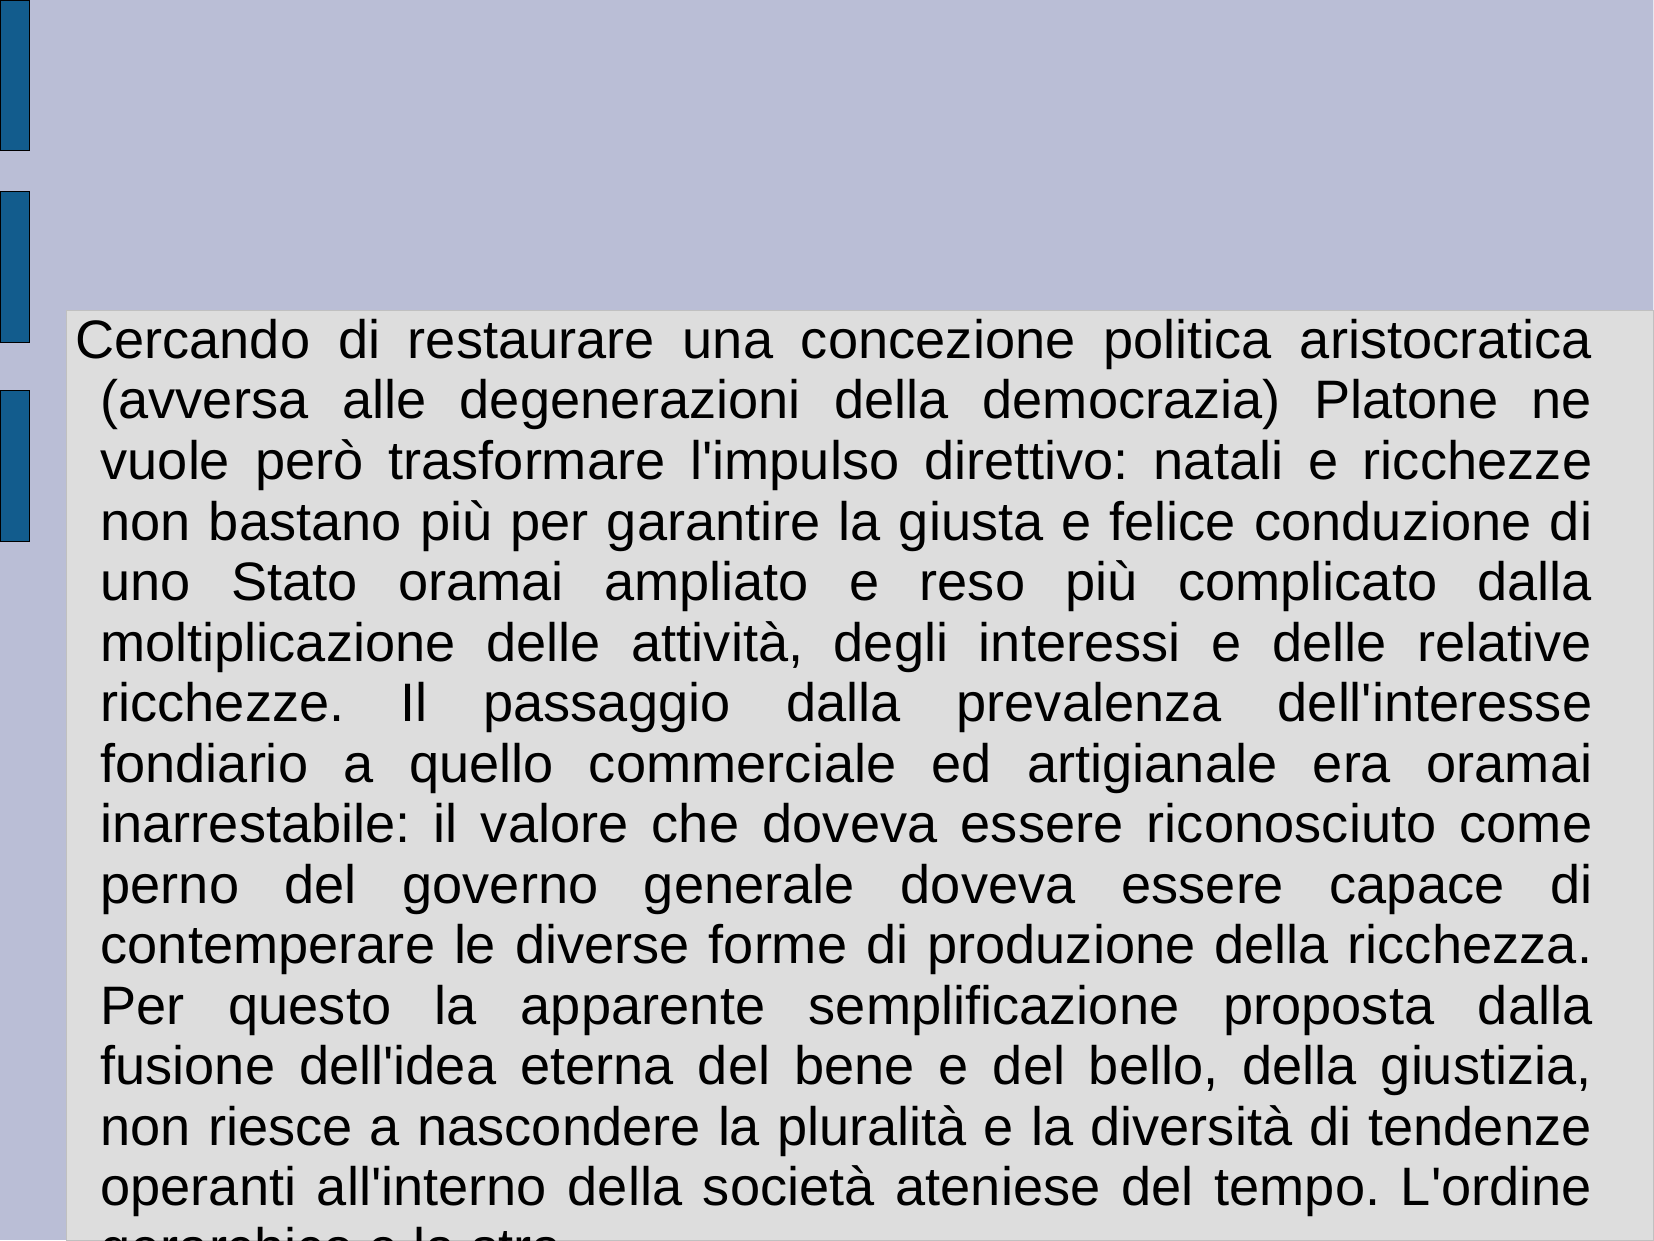

#
 Cercando di restaurare una concezione politica aristocratica (avversa alle degenerazioni della democrazia) Platone ne vuole però trasformare l'impulso direttivo: natali e ricchezze non bastano più per garantire la giusta e felice conduzione di uno Stato oramai ampliato e reso più complicato dalla moltiplicazione delle attività, degli interessi e delle relative ricchezze. Il passaggio dalla prevalenza dell'interesse fondiario a quello commerciale ed artigianale era oramai inarrestabile: il valore che doveva essere riconosciuto come perno del governo generale doveva essere capace di contemperare le diverse forme di produzione della ricchezza. Per questo la apparente semplificazione proposta dalla fusione dell'idea eterna del bene e del bello, della giustizia, non riesce a nascondere la pluralità e la diversità di tendenze operanti all'interno della società ateniese del tempo. L'ordine gerarchico e la stra-